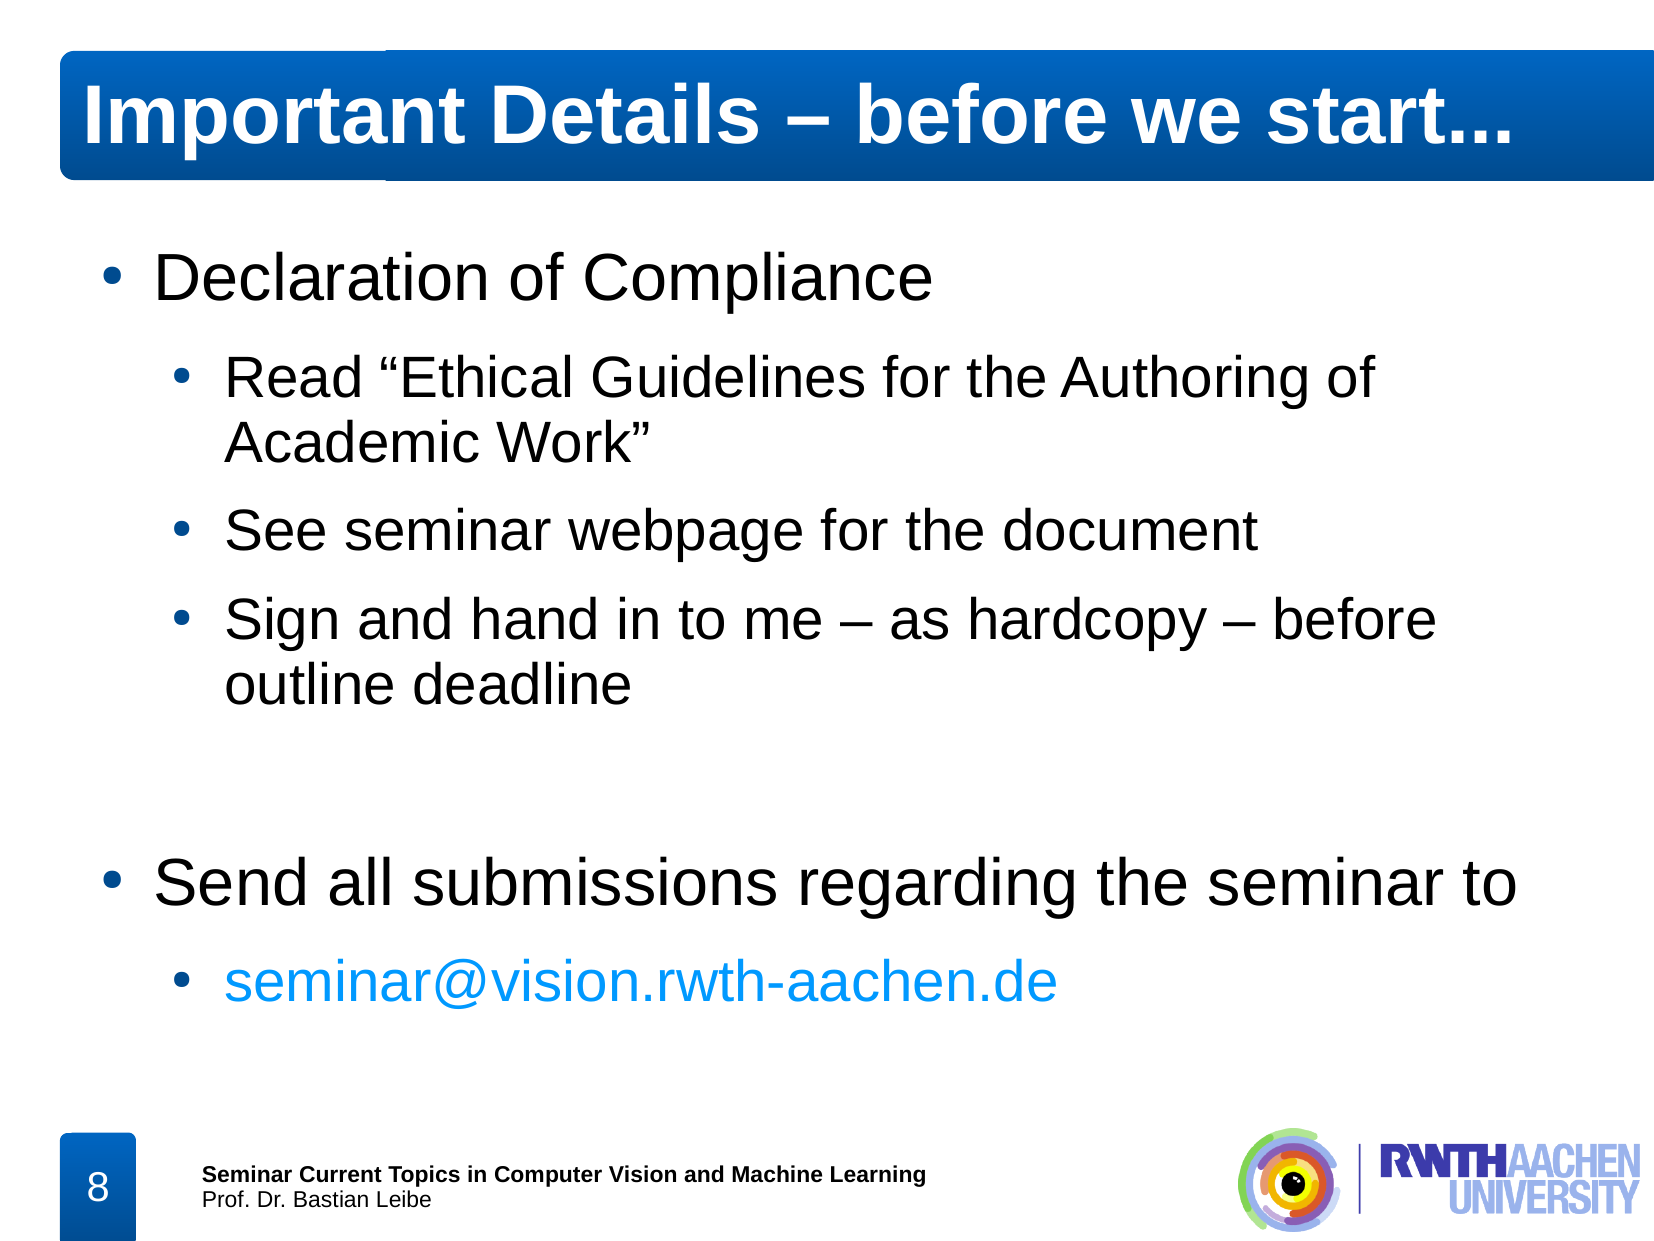

# Important Details – before we start...
Declaration of Compliance
Read “Ethical Guidelines for the Authoring of Academic Work”
See seminar webpage for the document
Sign and hand in to me – as hardcopy – before outline deadline
Send all submissions regarding the seminar to
seminar@vision.rwth-aachen.de
8
TGF 2015 | October 29, 2015 | Delft